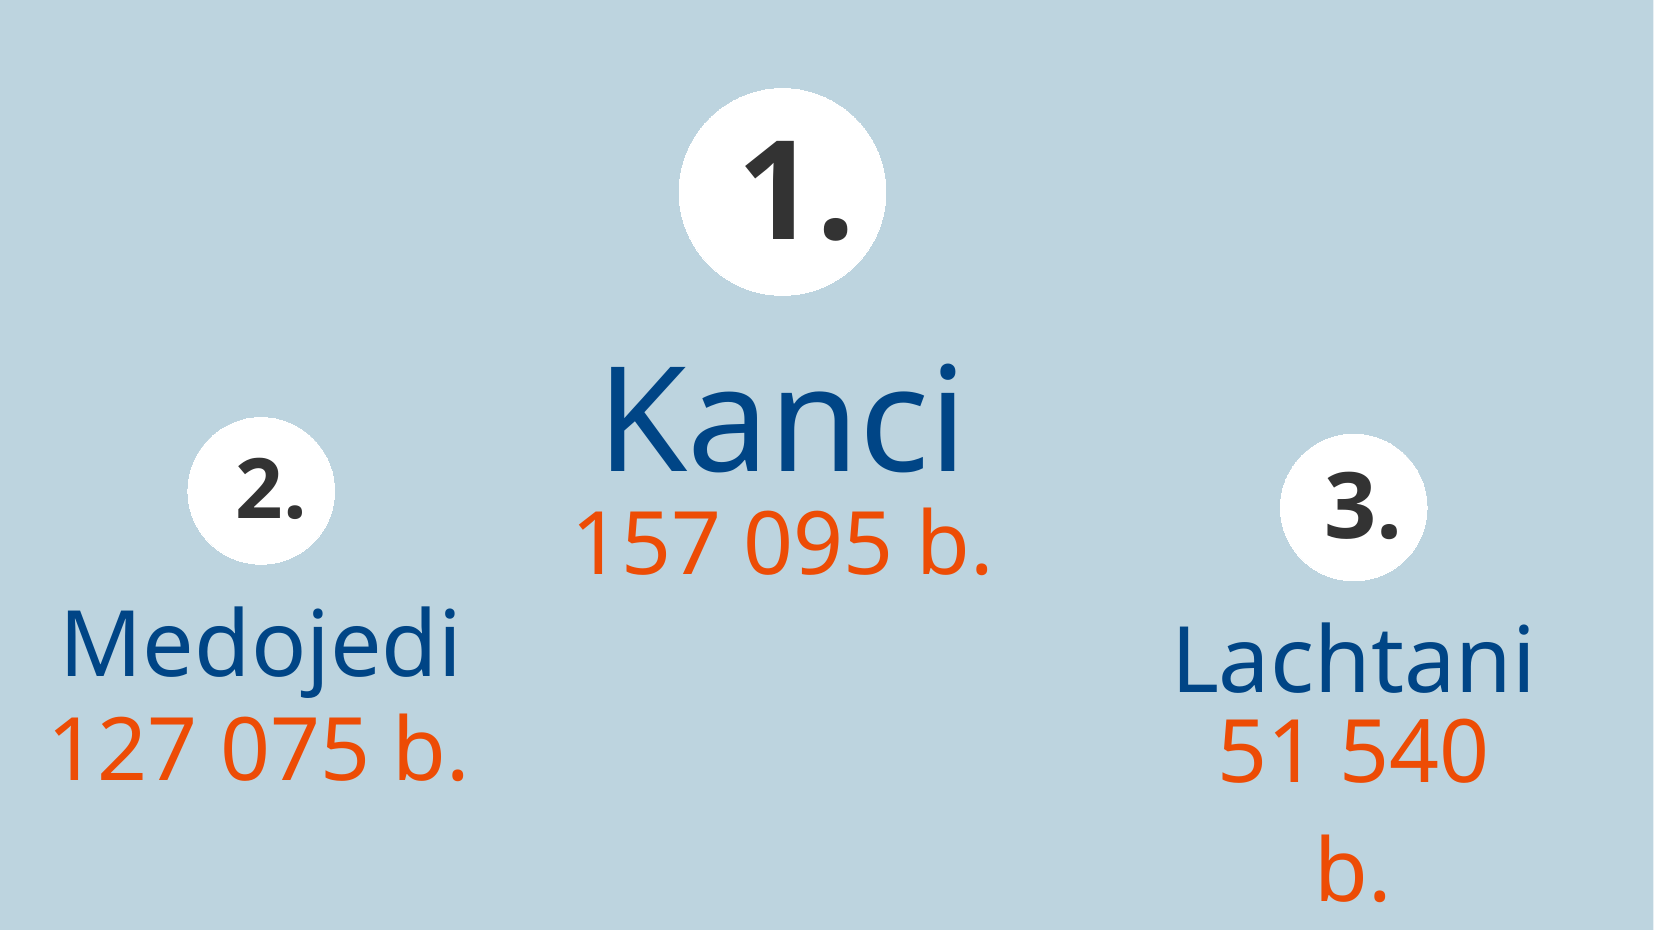

1.
# Kanci
2.
3.
157 095 b.
Medojedi
Lachtani
127 075 b.
51 540 b.